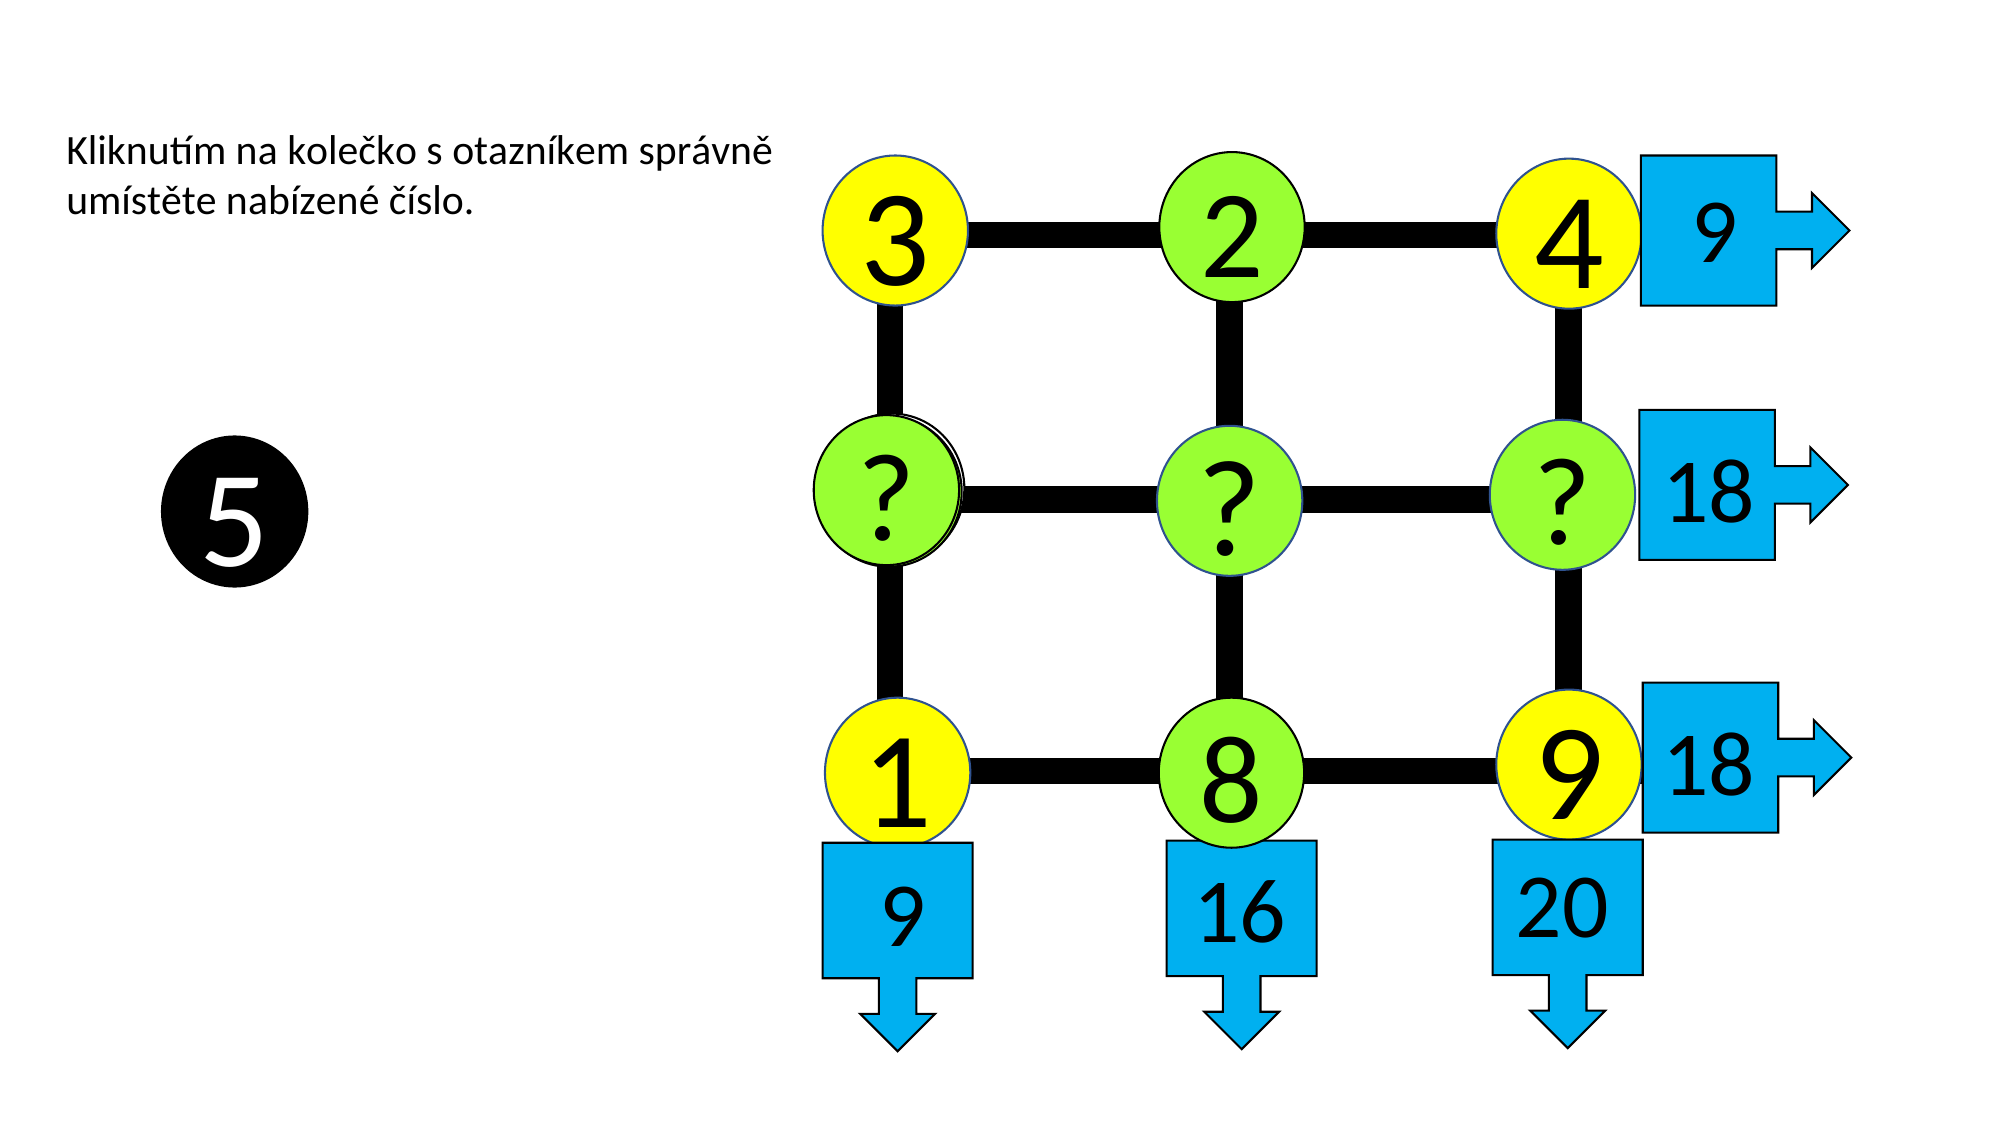

Kliknutím na kolečko s otazníkem správně
umístěte nabízené číslo.
2
3
4
9
?
5
?
18
?
5
9
18
1
8
20
16
9